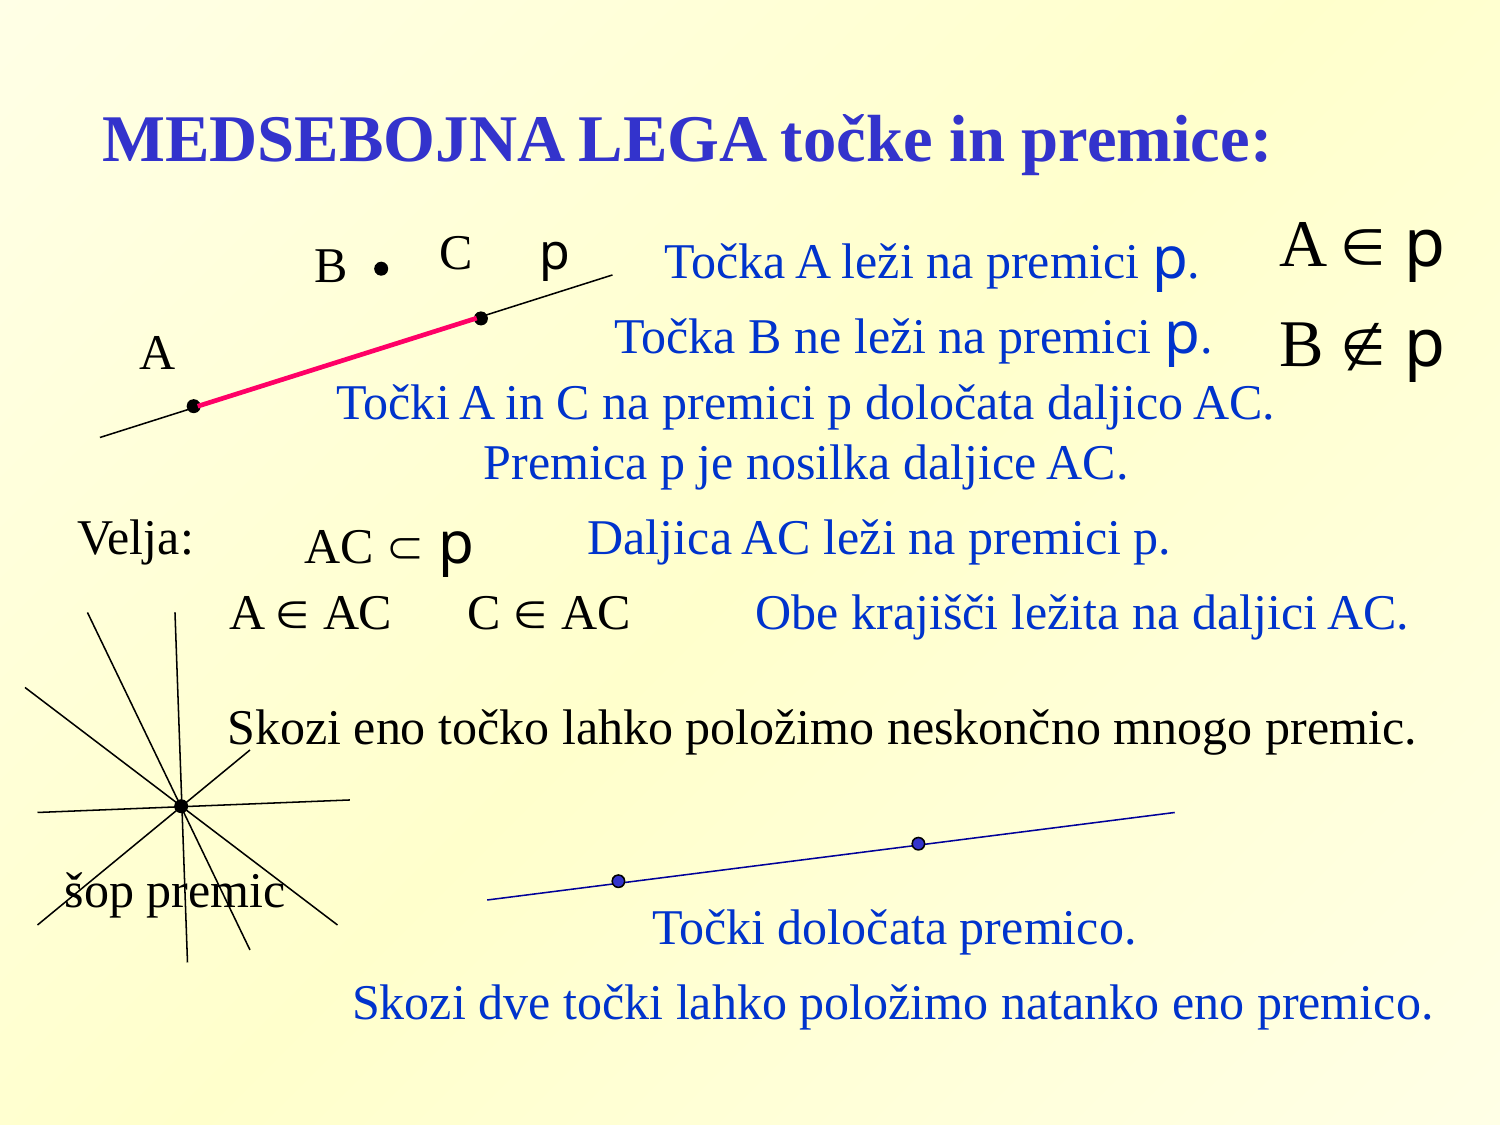

MEDSEBOJNA LEGA točke in premice:
A  p
C
p
Točka A leži na premici p.
B
Točka B ne leži na premici p.
B  p
A
Točki A in C na premici p določata daljico AC. Premica p je nosilka daljice AC.
Velja:
AC  p
Daljica AC leži na premici p.
A  AC C  AC
Obe krajišči ležita na daljici AC.
Skozi eno točko lahko položimo neskončno mnogo premic.
šop premic
Točki določata premico.
Skozi dve točki lahko položimo natanko eno premico.